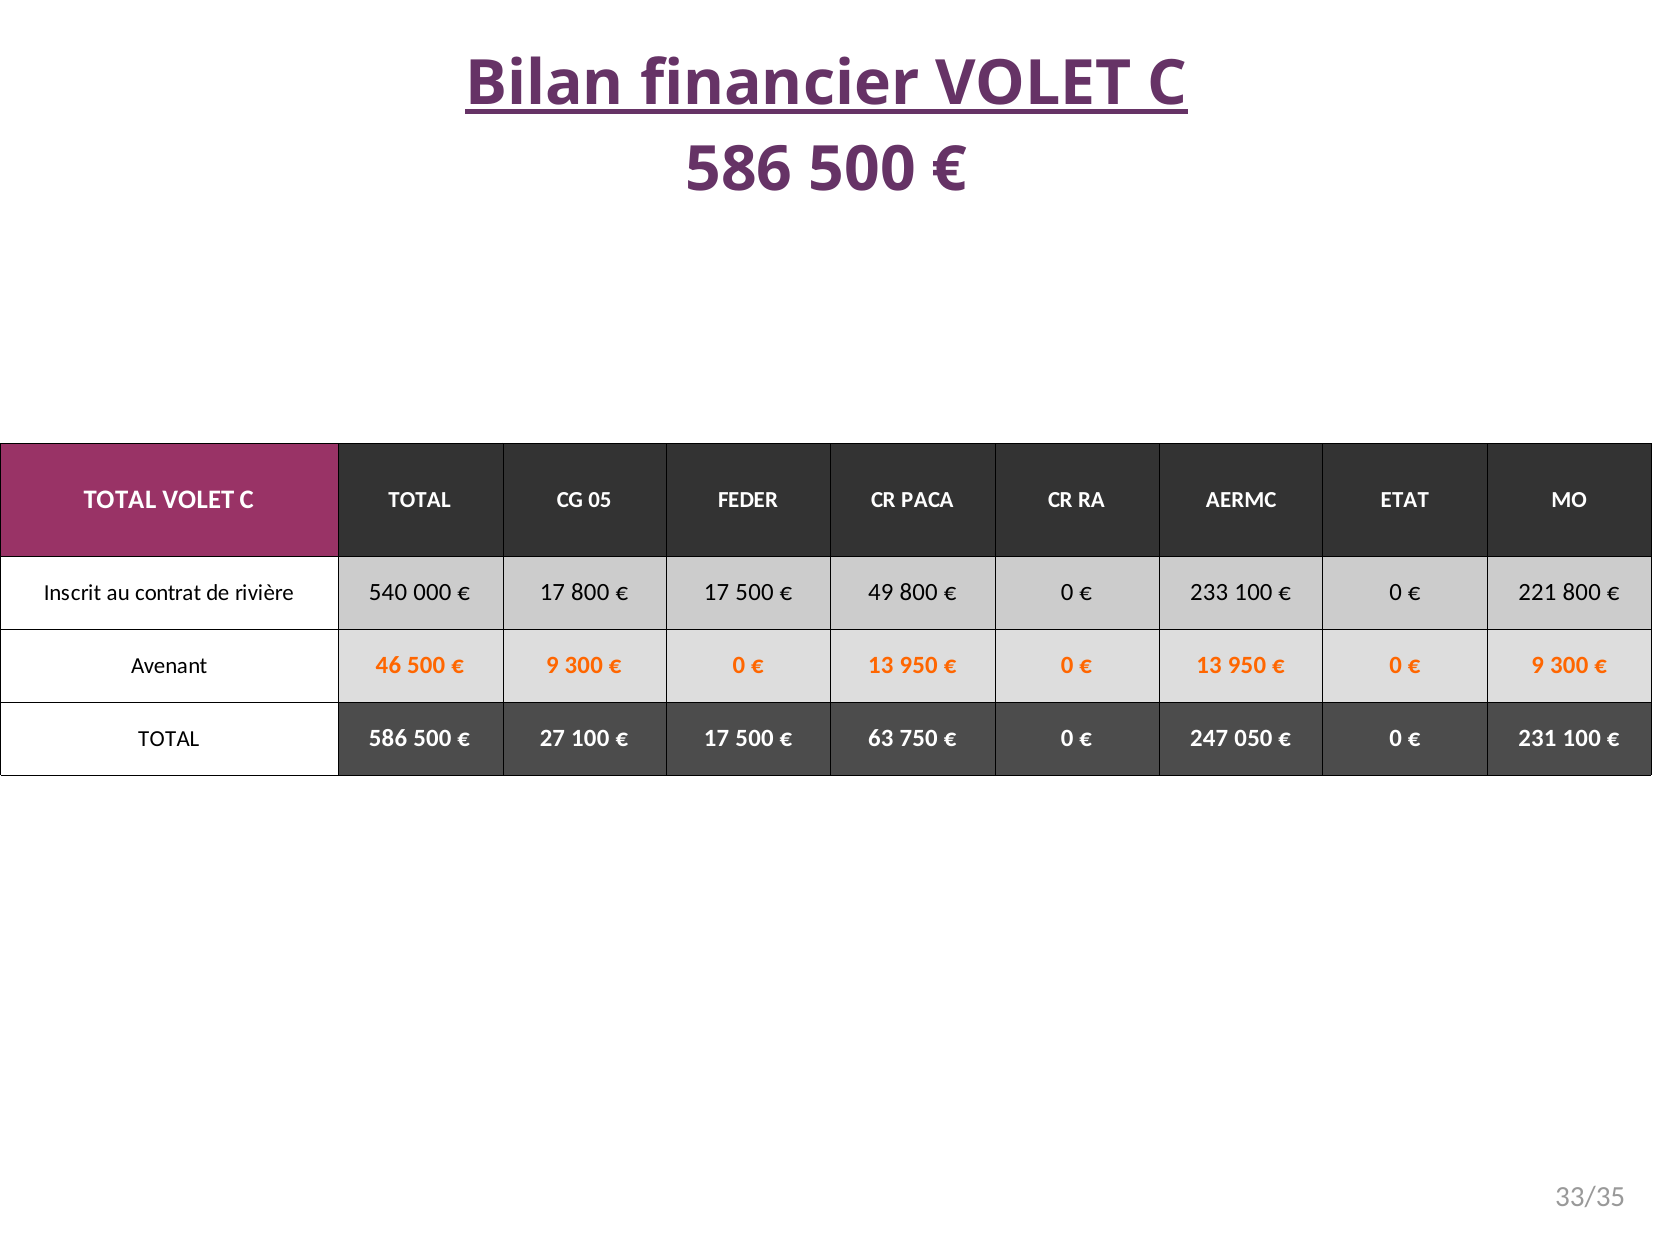

Bilan financier VOLET C
586 500 €
33